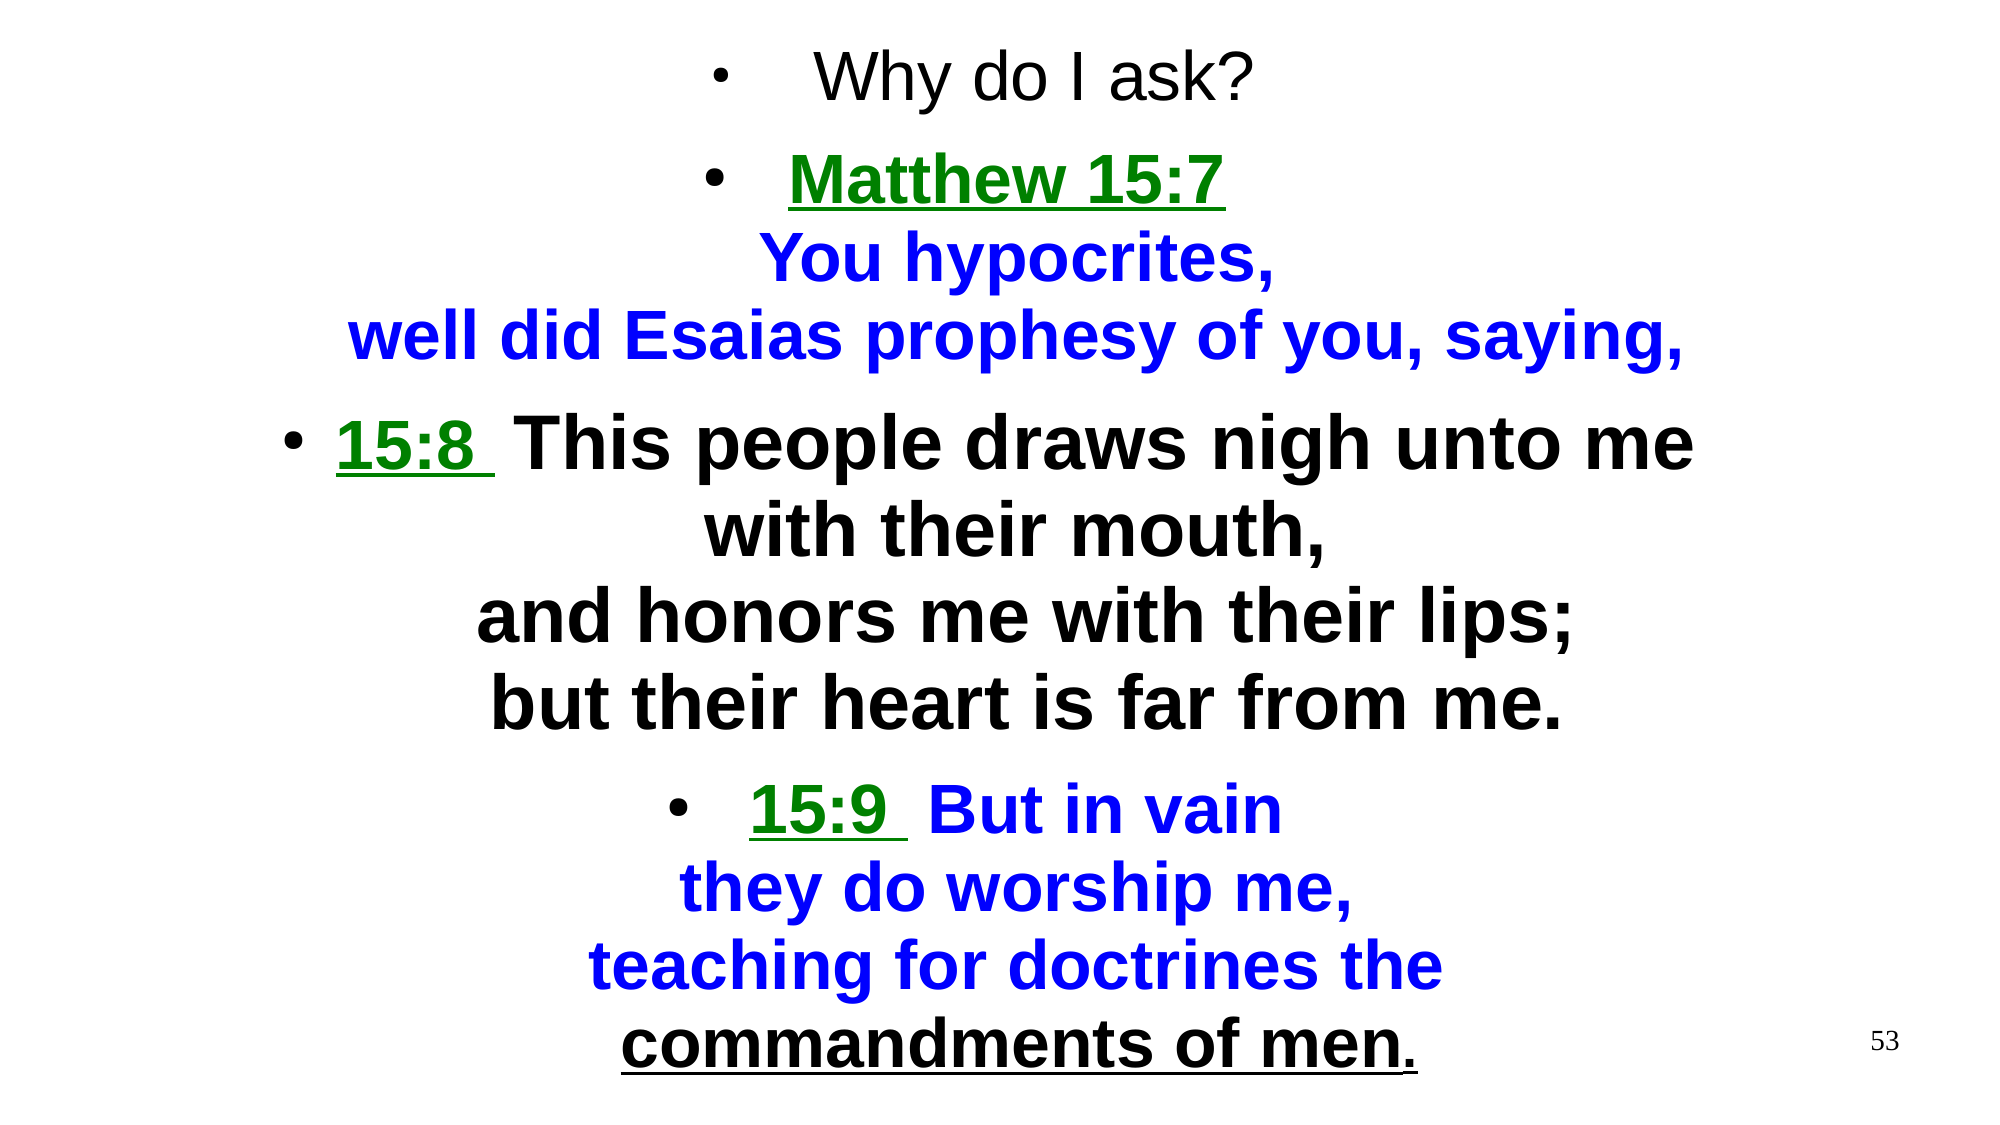

# Why do I ask?
Matthew 15:7 
You hypocrites,
well did Esaias prophesy of you, saying,
15:8  This people draws nigh unto me
with their mouth,
and honors me with their lips;
 but their heart is far from me.
15:9  But in vain
they do worship me,
teaching for doctrines the
commandments of men.
53